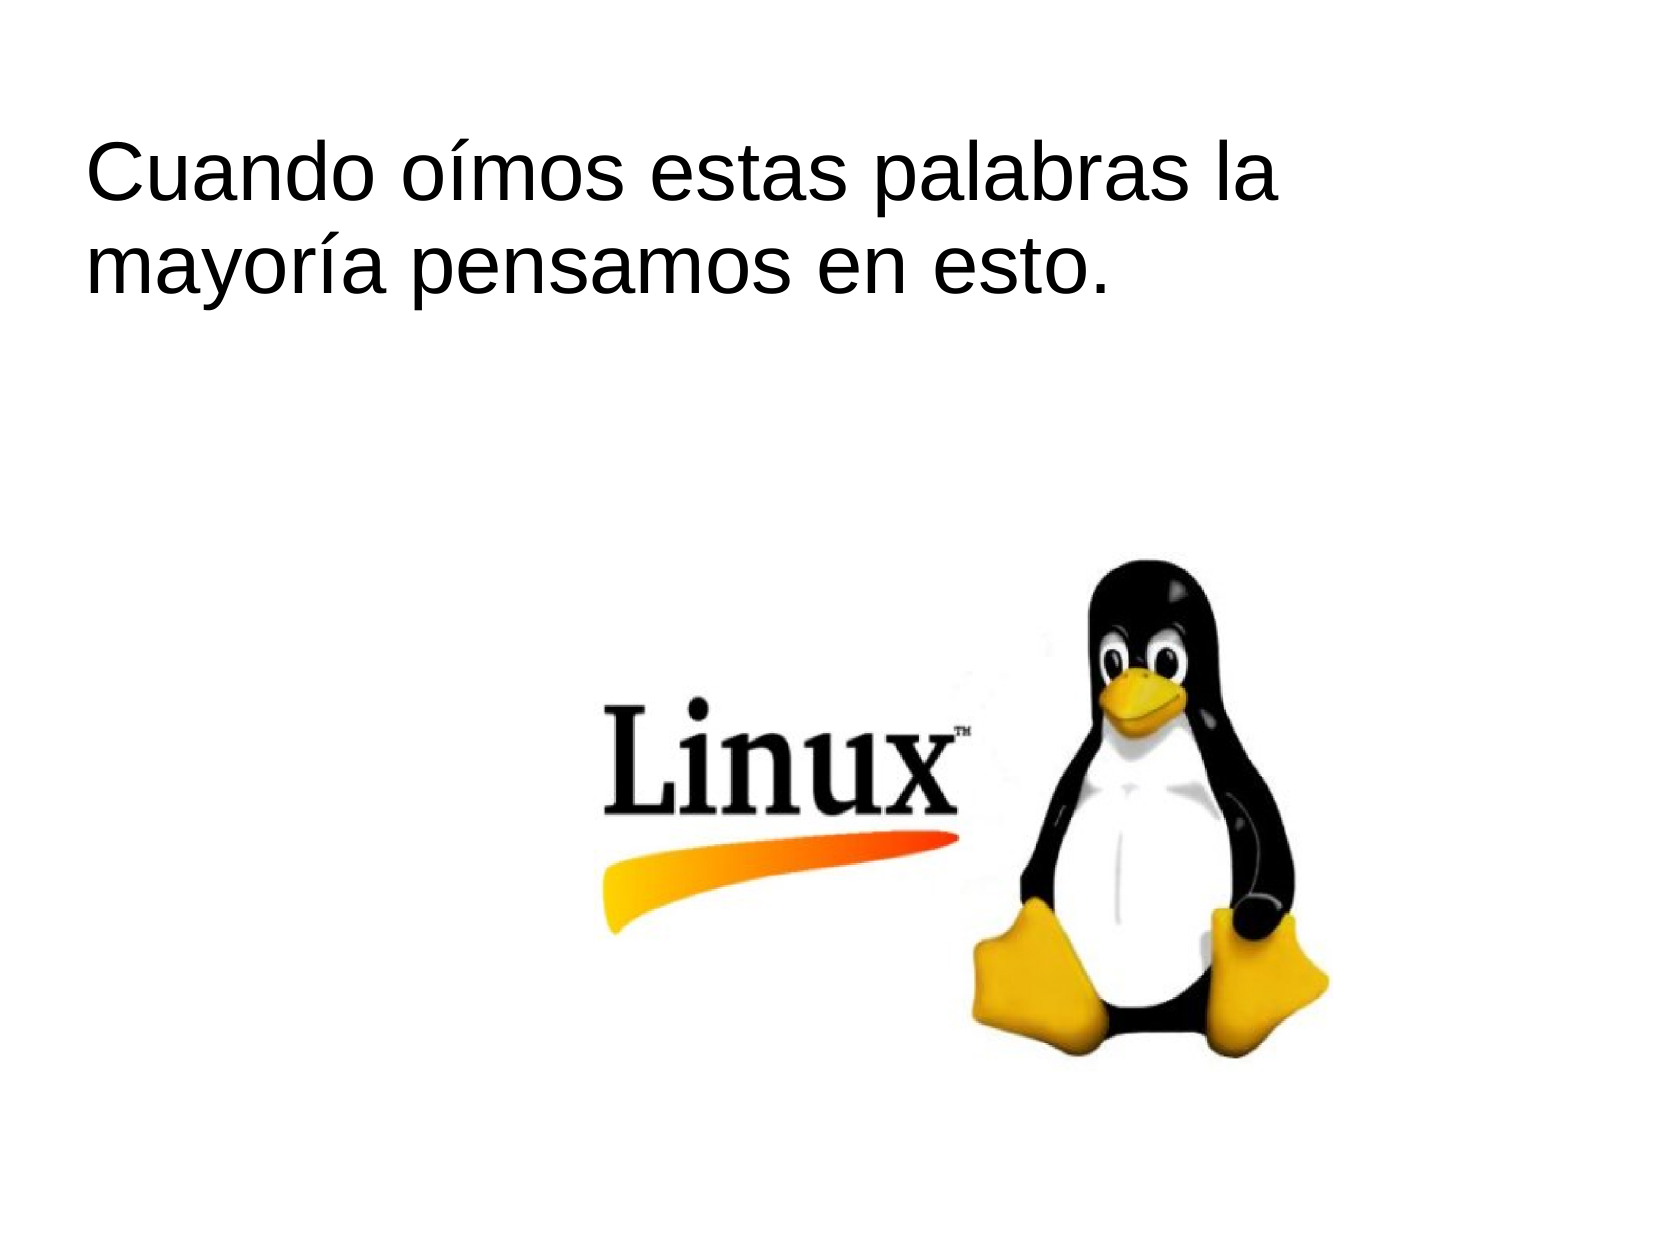

Cuando oímos estas palabras la mayoría pensamos en esto.